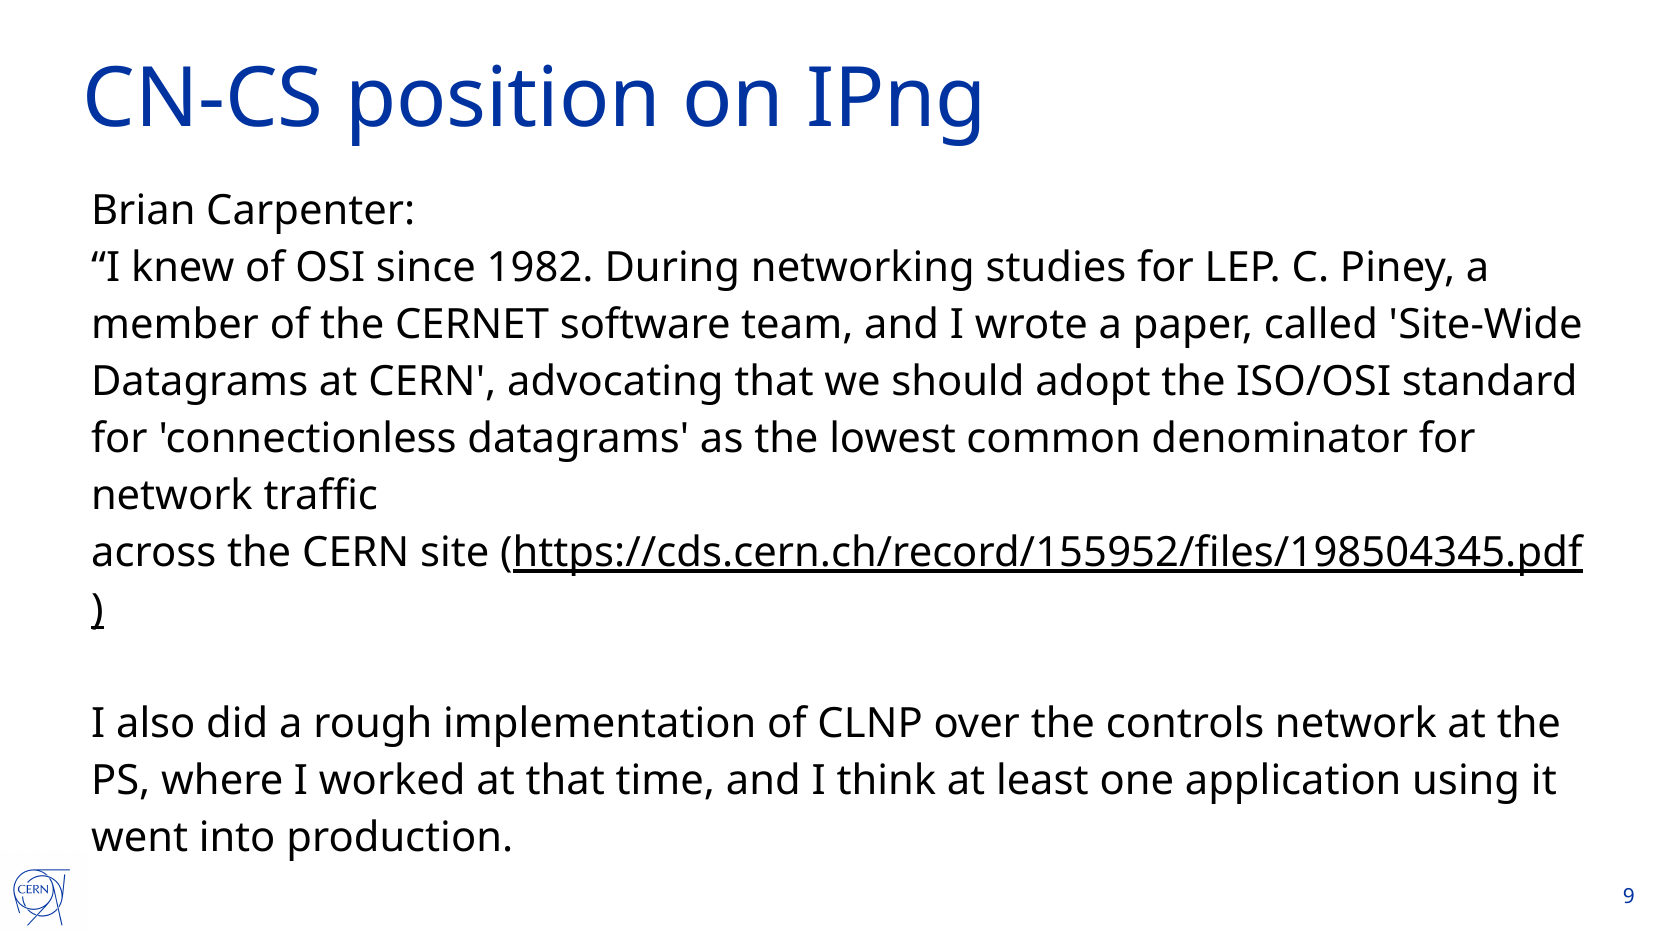

# CN-CS position on IPng
Brian Carpenter:
“I knew of OSI since 1982. During networking studies for LEP. C. Piney, a member of the CERNET software team, and I wrote a paper, called 'Site-Wide Datagrams at CERN', advocating that we should adopt the ISO/OSI standard for 'connectionless datagrams' as the lowest common denominator for network traffic
across the CERN site (https://cds.cern.ch/record/155952/files/198504345.pdf)
I also did a rough implementation of CLNP over the controls network at the PS, where I worked at that time, and I think at least one application using it went into production.
So personally I was an advocate for CLNS, even before DECnet Phase V became a factor.”